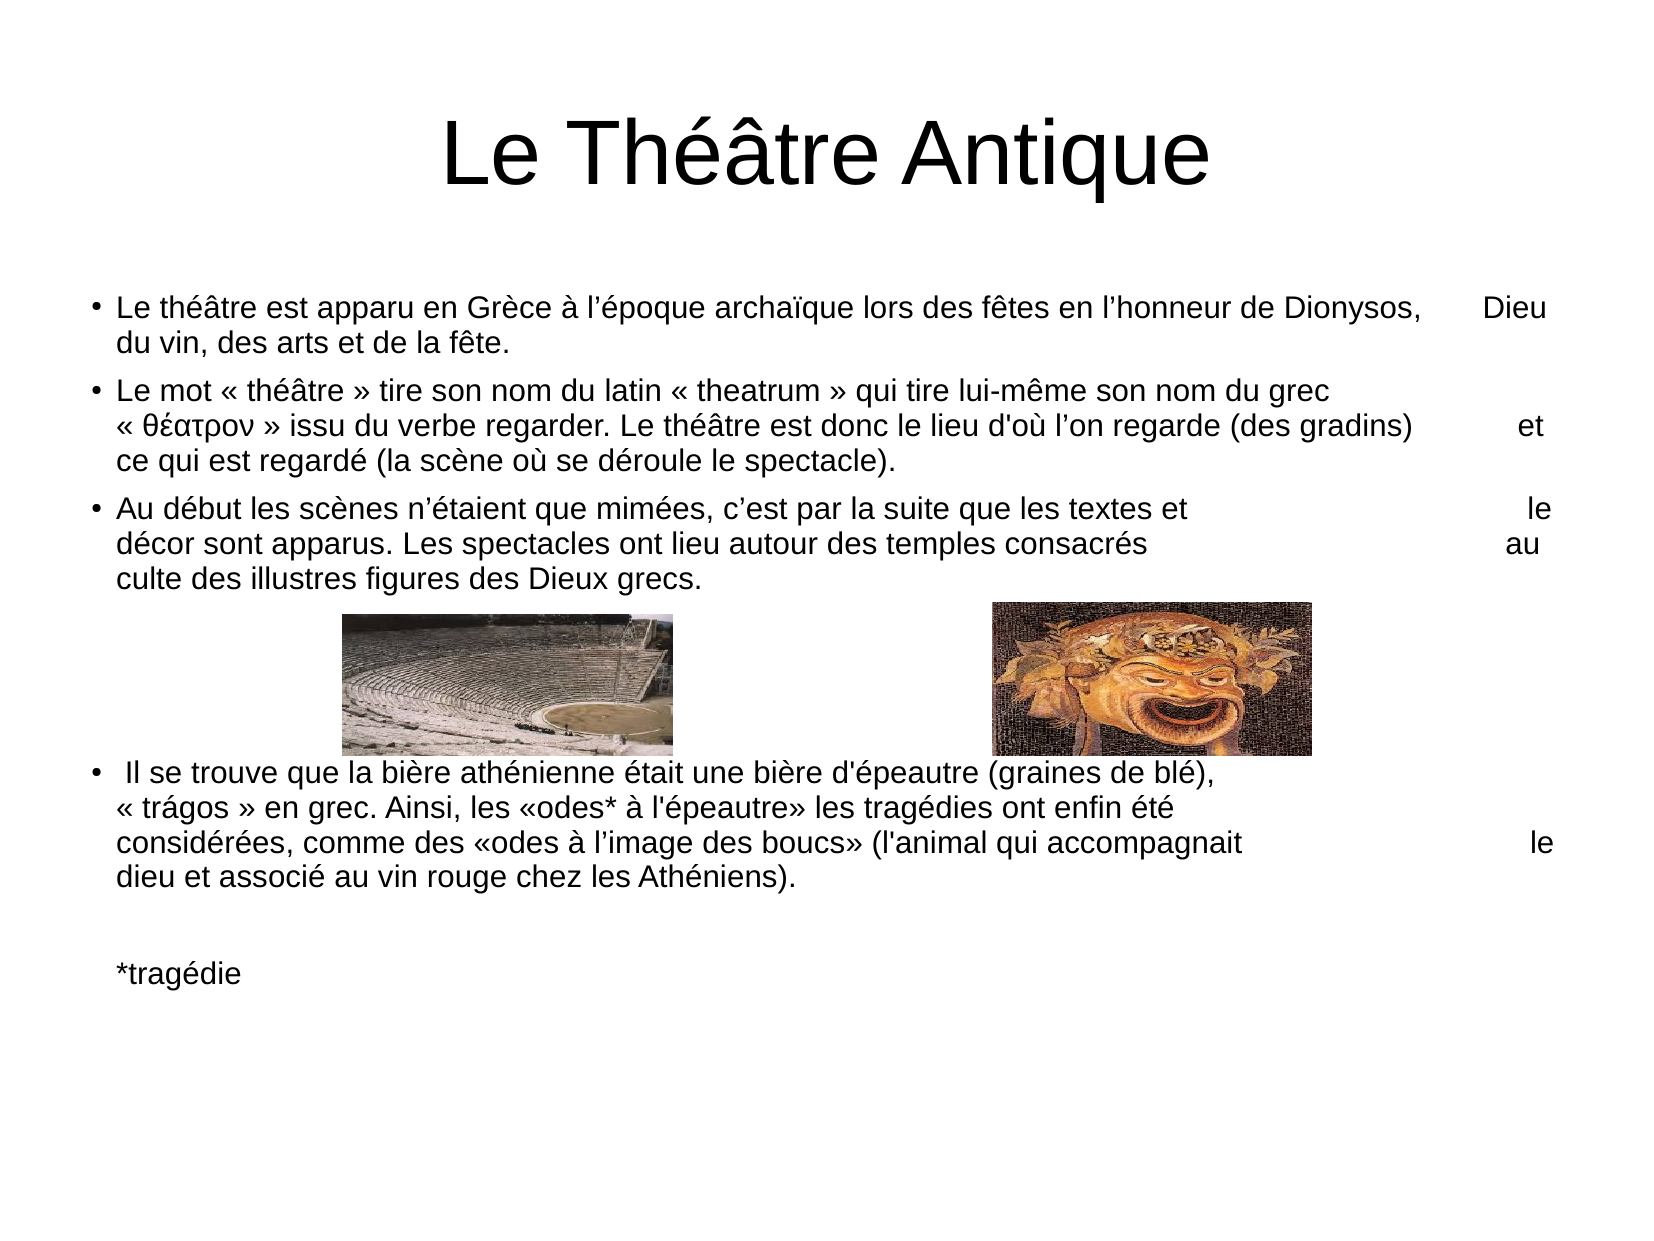

# Le Théâtre Antique
Le théâtre est apparu en Grèce à l’époque archaïque lors des fêtes en l’honneur de Dionysos, Dieu du vin, des arts et de la fête.
Le mot « théâtre » tire son nom du latin « theatrum » qui tire lui-même son nom du grec « θέατρον » issu du verbe regarder. Le théâtre est donc le lieu d'où l’on regarde (des gradins) et ce qui est regardé (la scène où se déroule le spectacle).
Au début les scènes n’étaient que mimées, c’est par la suite que les textes et le décor sont apparus. Les spectacles ont lieu autour des temples consacrés au culte des illustres figures des Dieux grecs.
 Il se trouve que la bière athénienne était une bière d'épeautre (graines de blé), « trágos » en grec. Ainsi, les «odes* à l'épeautre» les tragédies ont enfin été considérées, comme des «odes à l’image des boucs» (l'animal qui accompagnait le dieu et associé au vin rouge chez les Athéniens).
*tragédie
Jane Ellen Harrison1 signale que Dionysos dieu du vin (boisson des couches aisées) s'est substitué tardivement à Dionysos dieu de la bière (boisson des couches populaires) ou Sabazios, dont l'animal emblématique chez les Crétois était le cheval ou le centaure. Il se trouve que la bière athénienne était une bière d'épeautre, trágos en grec. Ainsi, les « odes à l'épeautre » (tragédies) ont-elles pu être considérées tardivement, par homonymie, comme des « odes aux boucs » (l'animal qui accompagnJane Ellen Harrison1 signale que Dionysos dieu du vin (boisson des couches aisées) s'est substitué tardivement à Dionysos dieu de la bière (boisson des couches populaires) ou Sabazios, dont l'animal emblématique chez les Crétois était le cheval ou le centaure. Il se trouve que la bière athénienne était une bière d'épeautre, trágos en grec. Ainsi, les « odes à l'épeautre » (tragédies) ont-elles pu être considérées tardivement, par homonymie, comme des « odes aux boucs » (l'animal qui accompagnait le dieu et associé au vin rouge chez les Crétois ou les Athéniens).t le dieu et associé au vin rouge chez les Crétois ou les Athéniens).